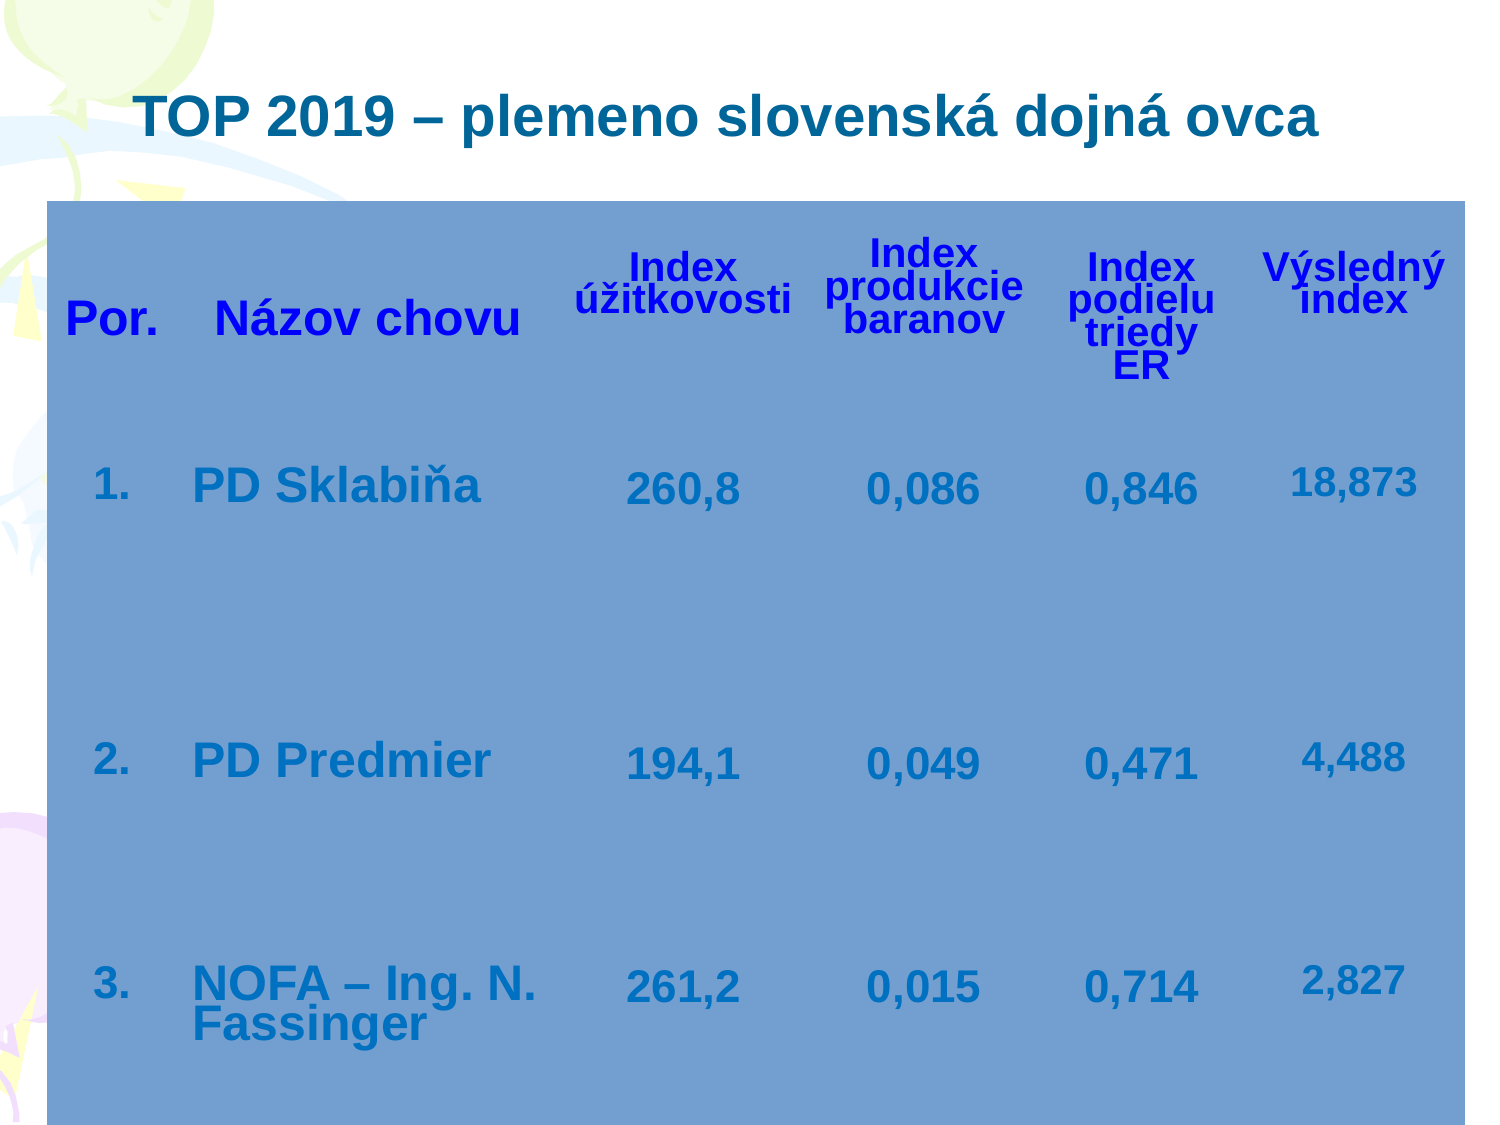

TOP 2019 – plemeno slovenská dojná ovca
| Por. | Názov chovu | Index úžitkovosti | Index produkcie baranov | Index podielu triedy ER | Výsledný index |
| --- | --- | --- | --- | --- | --- |
| 1. | PD Sklabiňa | 260,8 | 0,086 | 0,846 | 18,873 |
| 2. | PD Predmier | 194,1 | 0,049 | 0,471 | 4,488 |
| 3. | NOFA – Ing. N. Fassinger | 261,2 | 0,015 | 0,714 | 2,827 |